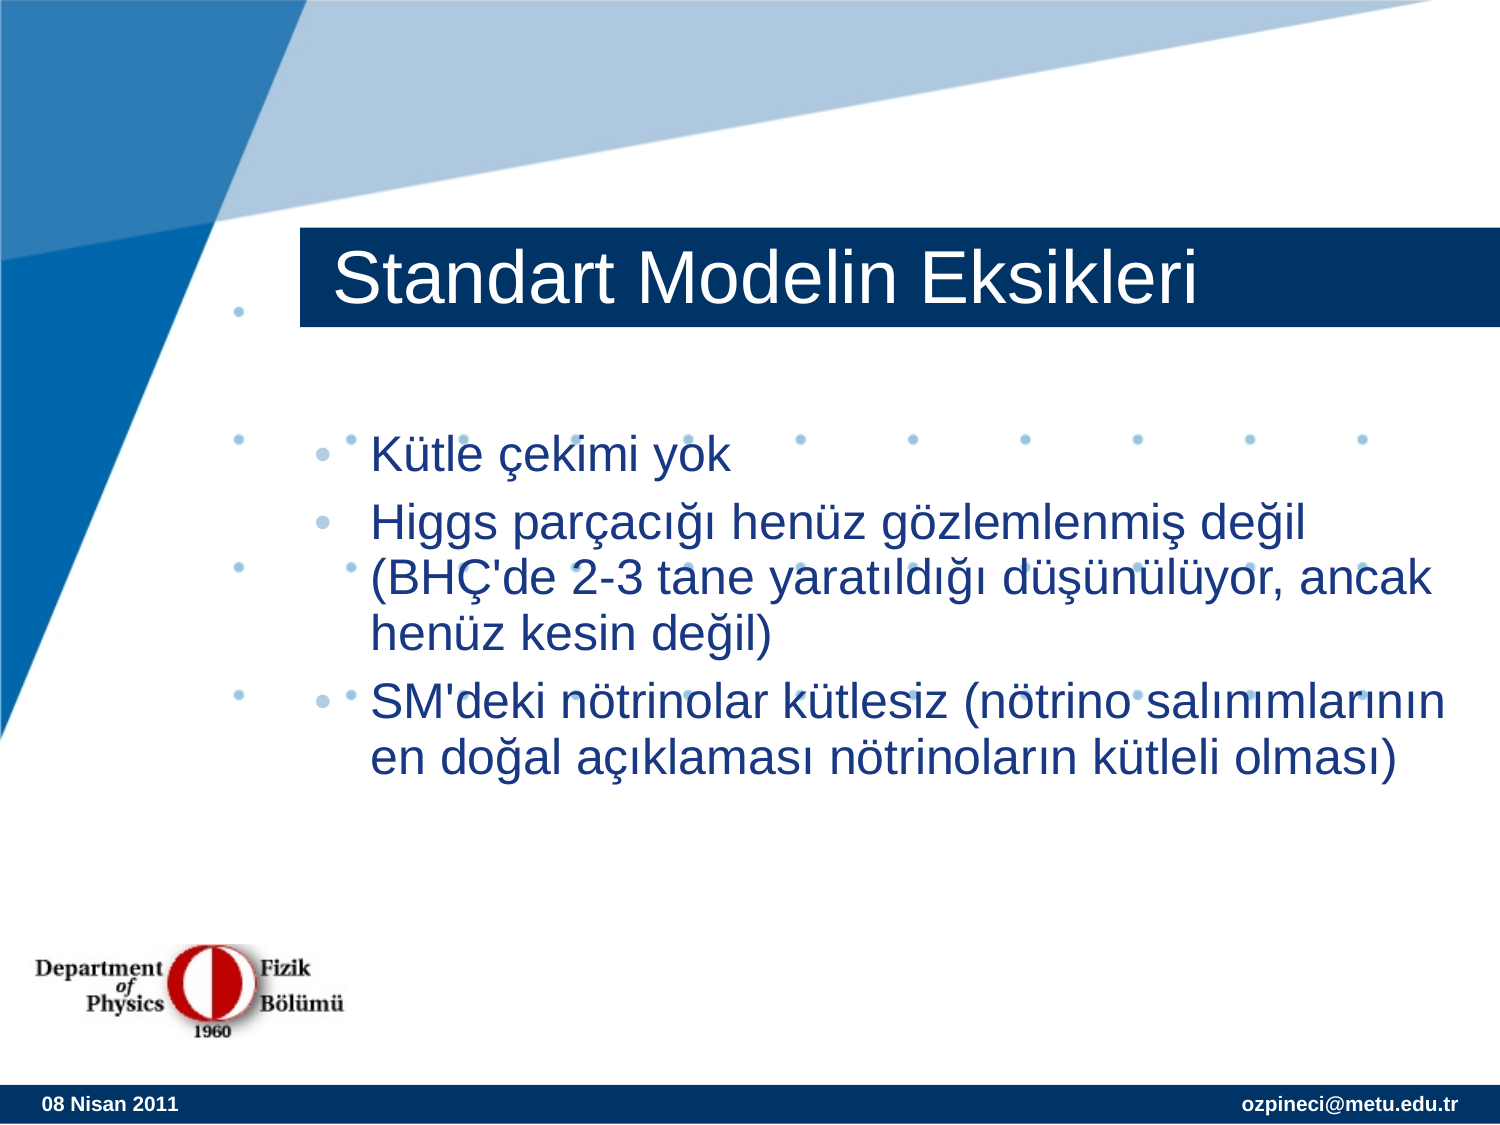

# Standart Modelin Eksikleri
Kütle çekimi yok
Higgs parçacığı henüz gözlemlenmiş değil (BHÇ'de 2-3 tane yaratıldığı düşünülüyor, ancak henüz kesin değil)
SM'deki nötrinolar kütlesiz (nötrino salınımlarının en doğal açıklaması nötrinoların kütleli olması)